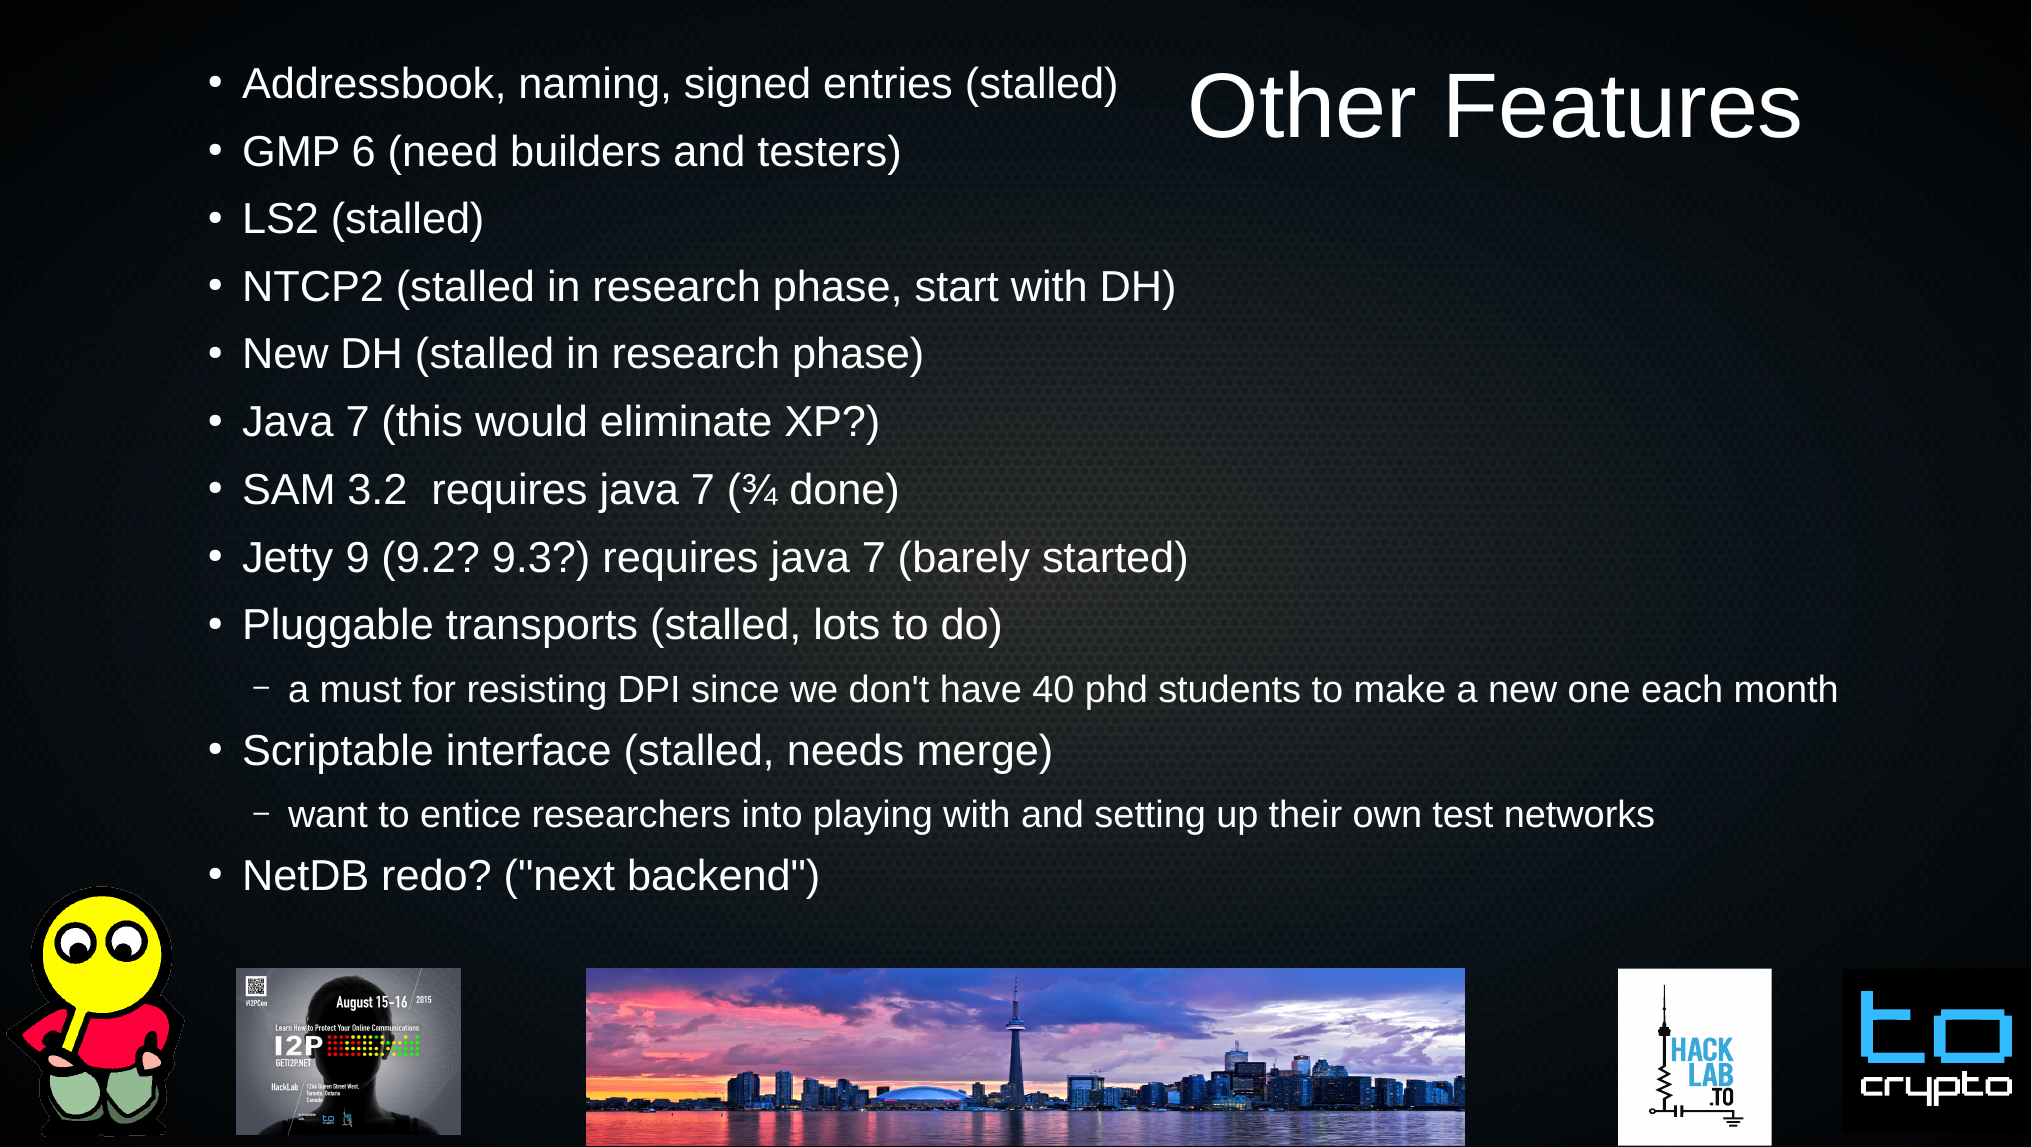

# Other Features
Addressbook, naming, signed entries (stalled)
GMP 6 (need builders and testers)
LS2 (stalled)
NTCP2 (stalled in research phase, start with DH)
New DH (stalled in research phase)
Java 7 (this would eliminate XP?)
SAM 3.2 requires java 7 (¾ done)
Jetty 9 (9.2? 9.3?) requires java 7 (barely started)
Pluggable transports (stalled, lots to do)
a must for resisting DPI since we don't have 40 phd students to make a new one each month
Scriptable interface (stalled, needs merge)
want to entice researchers into playing with and setting up their own test networks
NetDB redo? ("next backend")
12